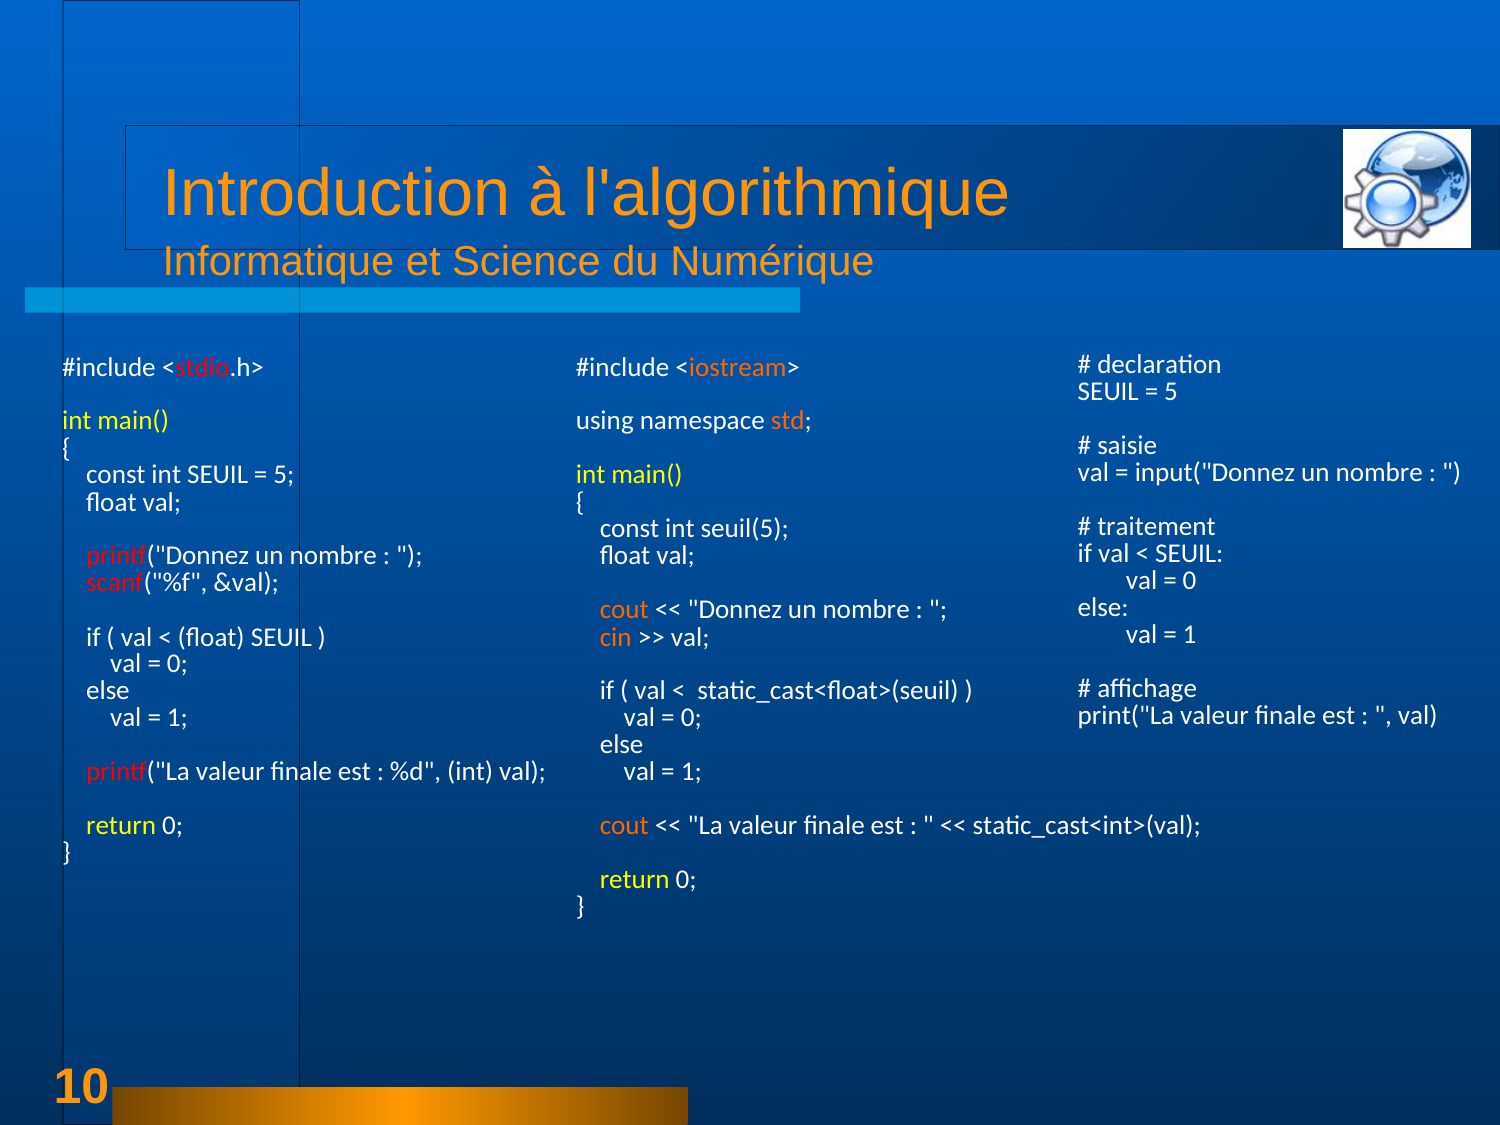

# declaration
SEUIL = 5
# saisie
val = input("Donnez un nombre : ")
# traitement
if val < SEUIL:
 val = 0
else:
 val = 1
# affichage
print("La valeur finale est : ", val)
#include <stdio.h>
int main()
{
 const int SEUIL = 5;
 float val;
 printf("Donnez un nombre : ");
 scanf("%f", &val);
 if ( val < (float) SEUIL )
 val = 0;
 else
 val = 1;
 printf("La valeur finale est : %d", (int) val);
 return 0;
}
#include <iostream>
using namespace std;
int main()
{
 const int seuil(5);
 float val;
 cout << "Donnez un nombre : ";
 cin >> val;
 if ( val < static_cast<float>(seuil) )
 val = 0;
 else
 val = 1;
 cout << "La valeur finale est : " << static_cast<int>(val);
 return 0;
}